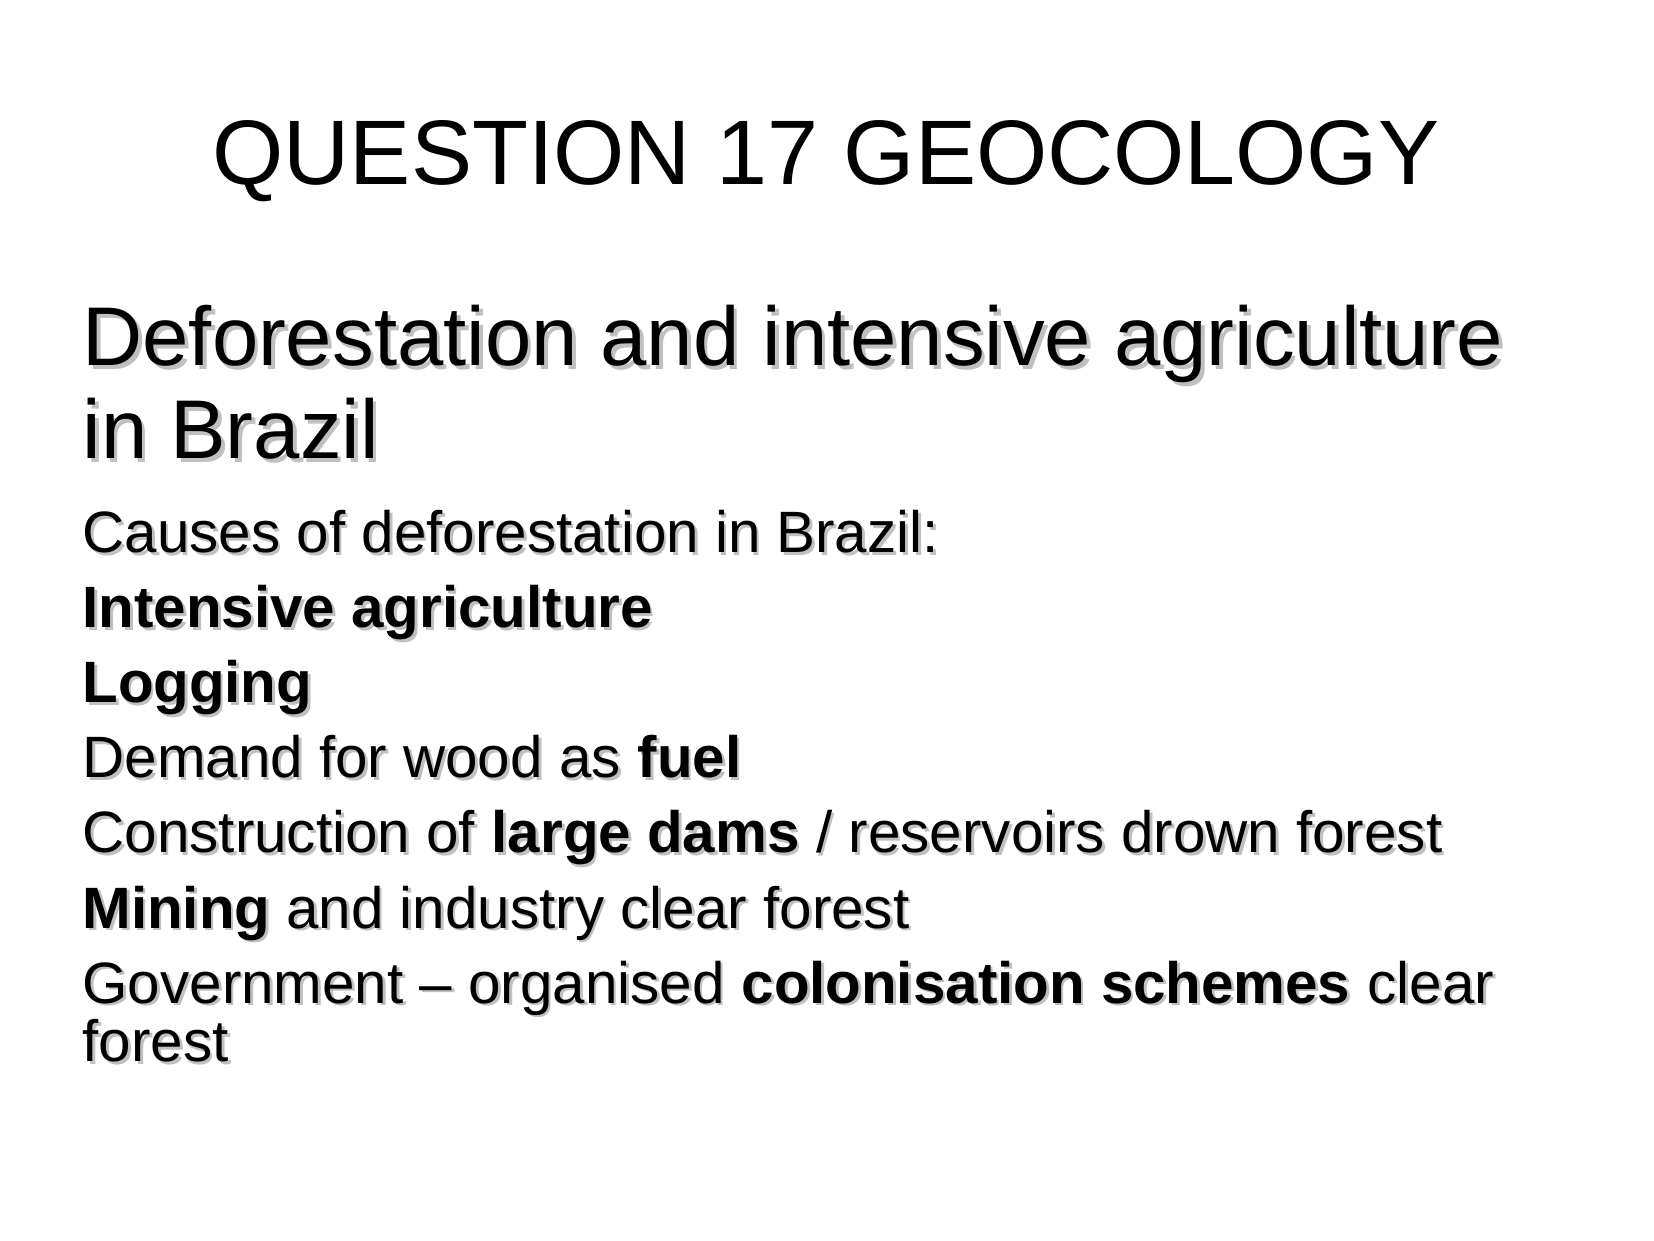

# QUESTION 17 GEOCOLOGY
Deforestation and intensive agriculture in Brazil
Causes of deforestation in Brazil:
Intensive agriculture
Logging
Demand for wood as fuel
Construction of large dams / reservoirs drown forest
Mining and industry clear forest
Government – organised colonisation schemes clear forest